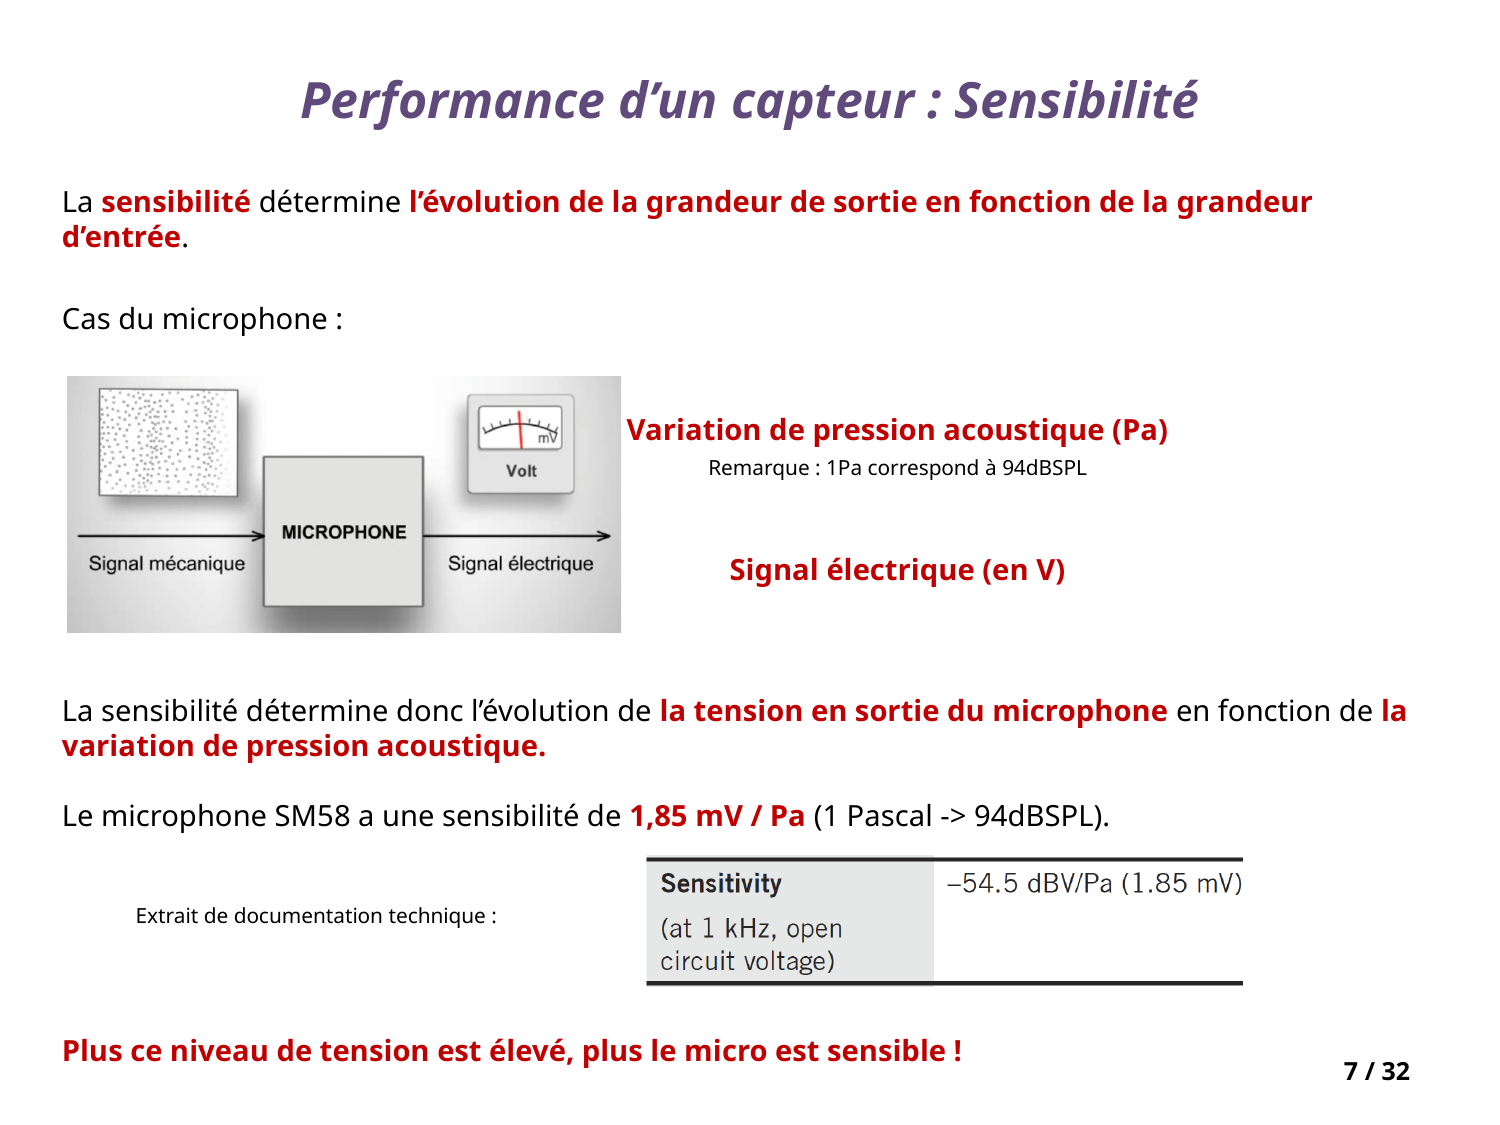

# Performance d’un capteur : Sensibilité
La sensibilité détermine l’évolution de la grandeur de sortie en fonction de la grandeur d’entrée.
Cas du microphone :
				Grandeur d’entrée :
				Variation de pression acoustique (Pa)
				Remarque : 1Pa correspond à 94dBSPL
				Grandeur de sortie :
				Signal électrique (en V)
La sensibilité détermine donc l’évolution de la tension en sortie du microphone en fonction de la variation de pression acoustique.
Le microphone SM58 a une sensibilité de 1,85 mV / Pa (1 Pascal -> 94dBSPL).
	Extrait de documentation technique :
Plus ce niveau de tension est élevé, plus le micro est sensible !